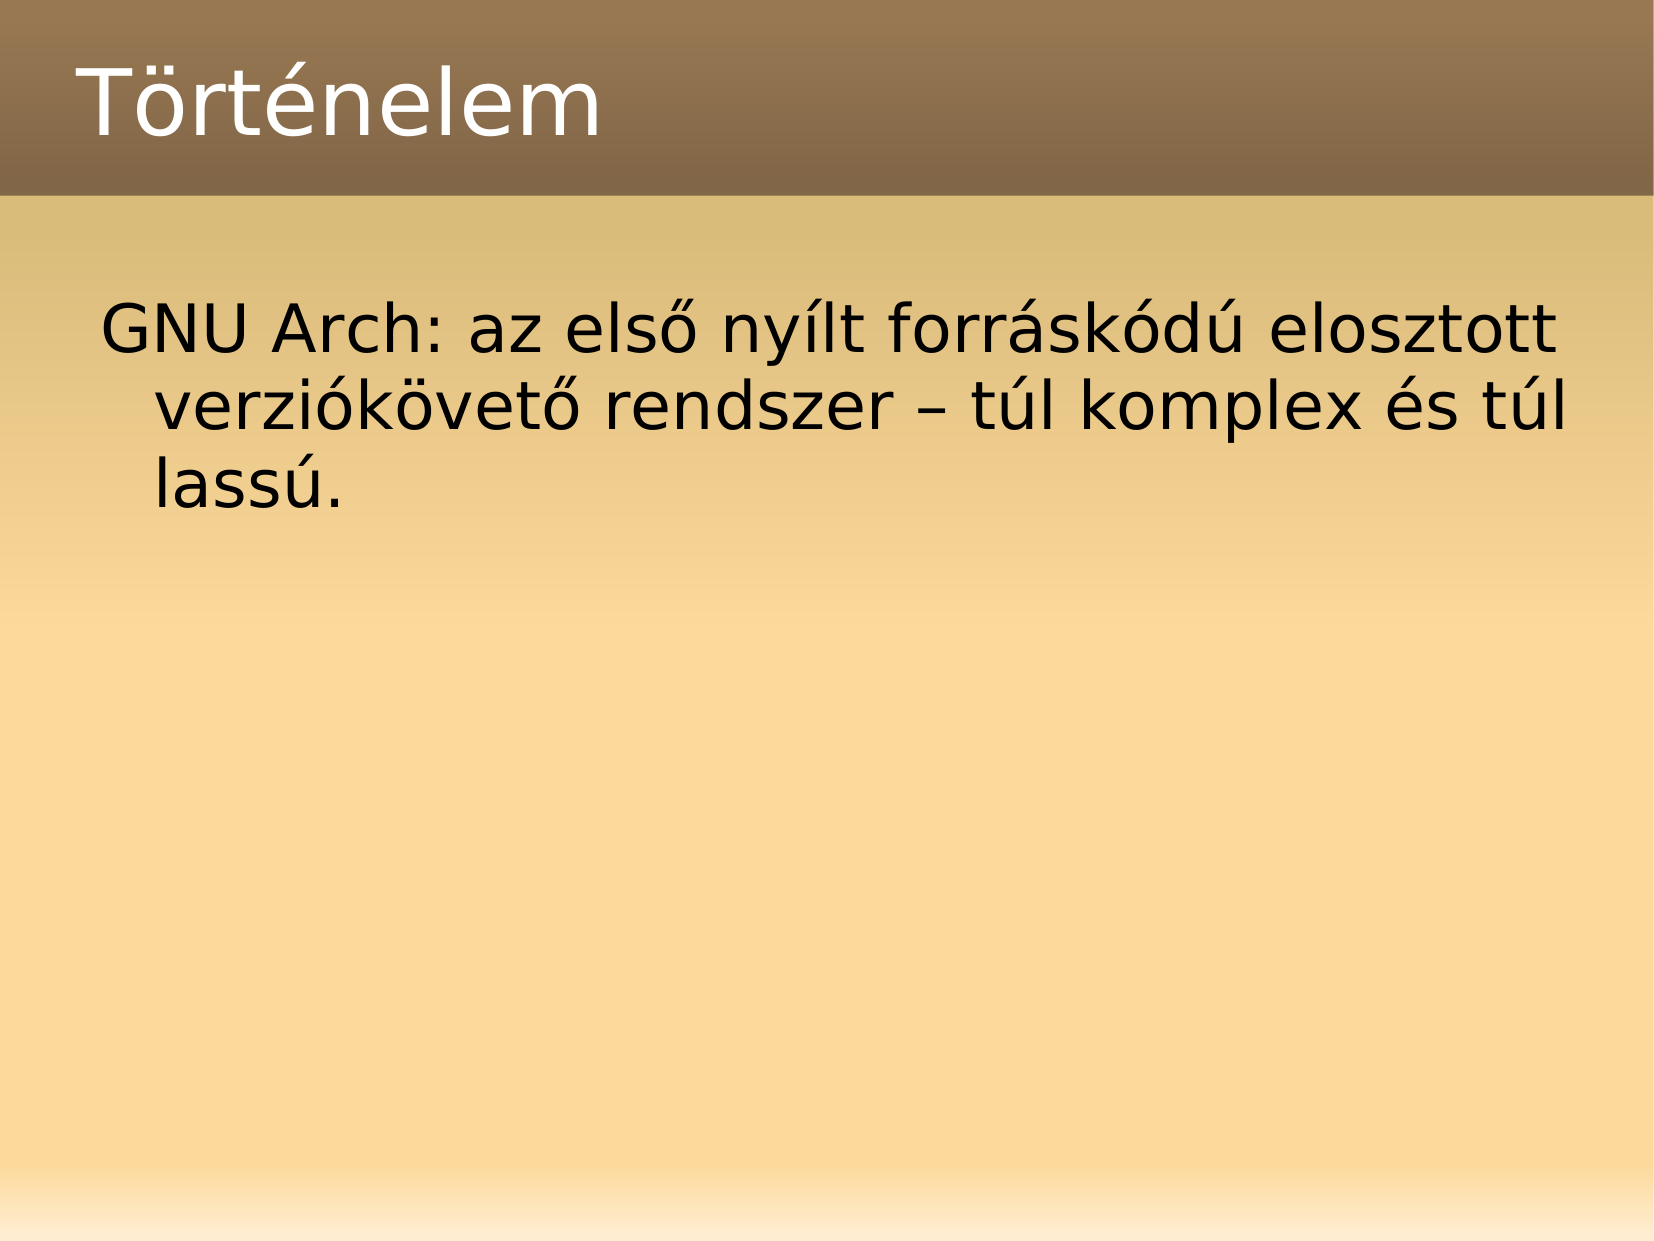

# Történelem
GNU Arch: az első nyílt forráskódú elosztott verziókövető rendszer – túl komplex és túl lassú.